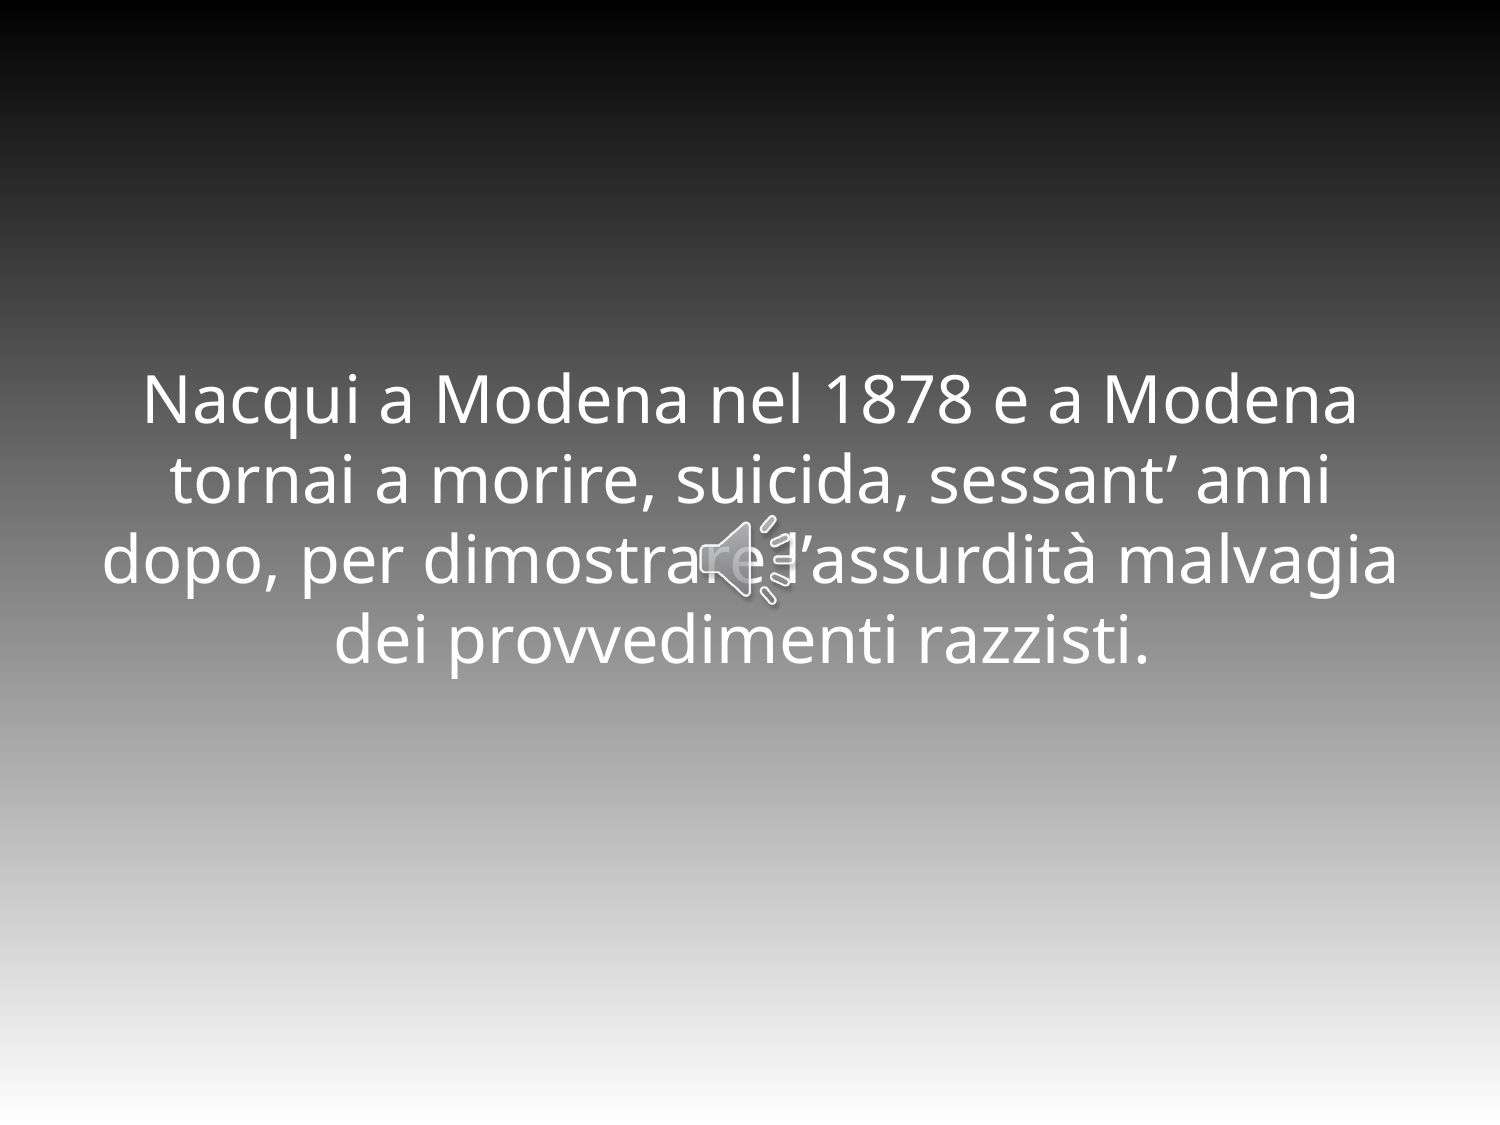

# Nacqui a Modena nel 1878 e a Modena tornai a morire, suicida, sessant’ anni dopo, per dimostrare l’assurdità malvagia dei provvedimenti razzisti.